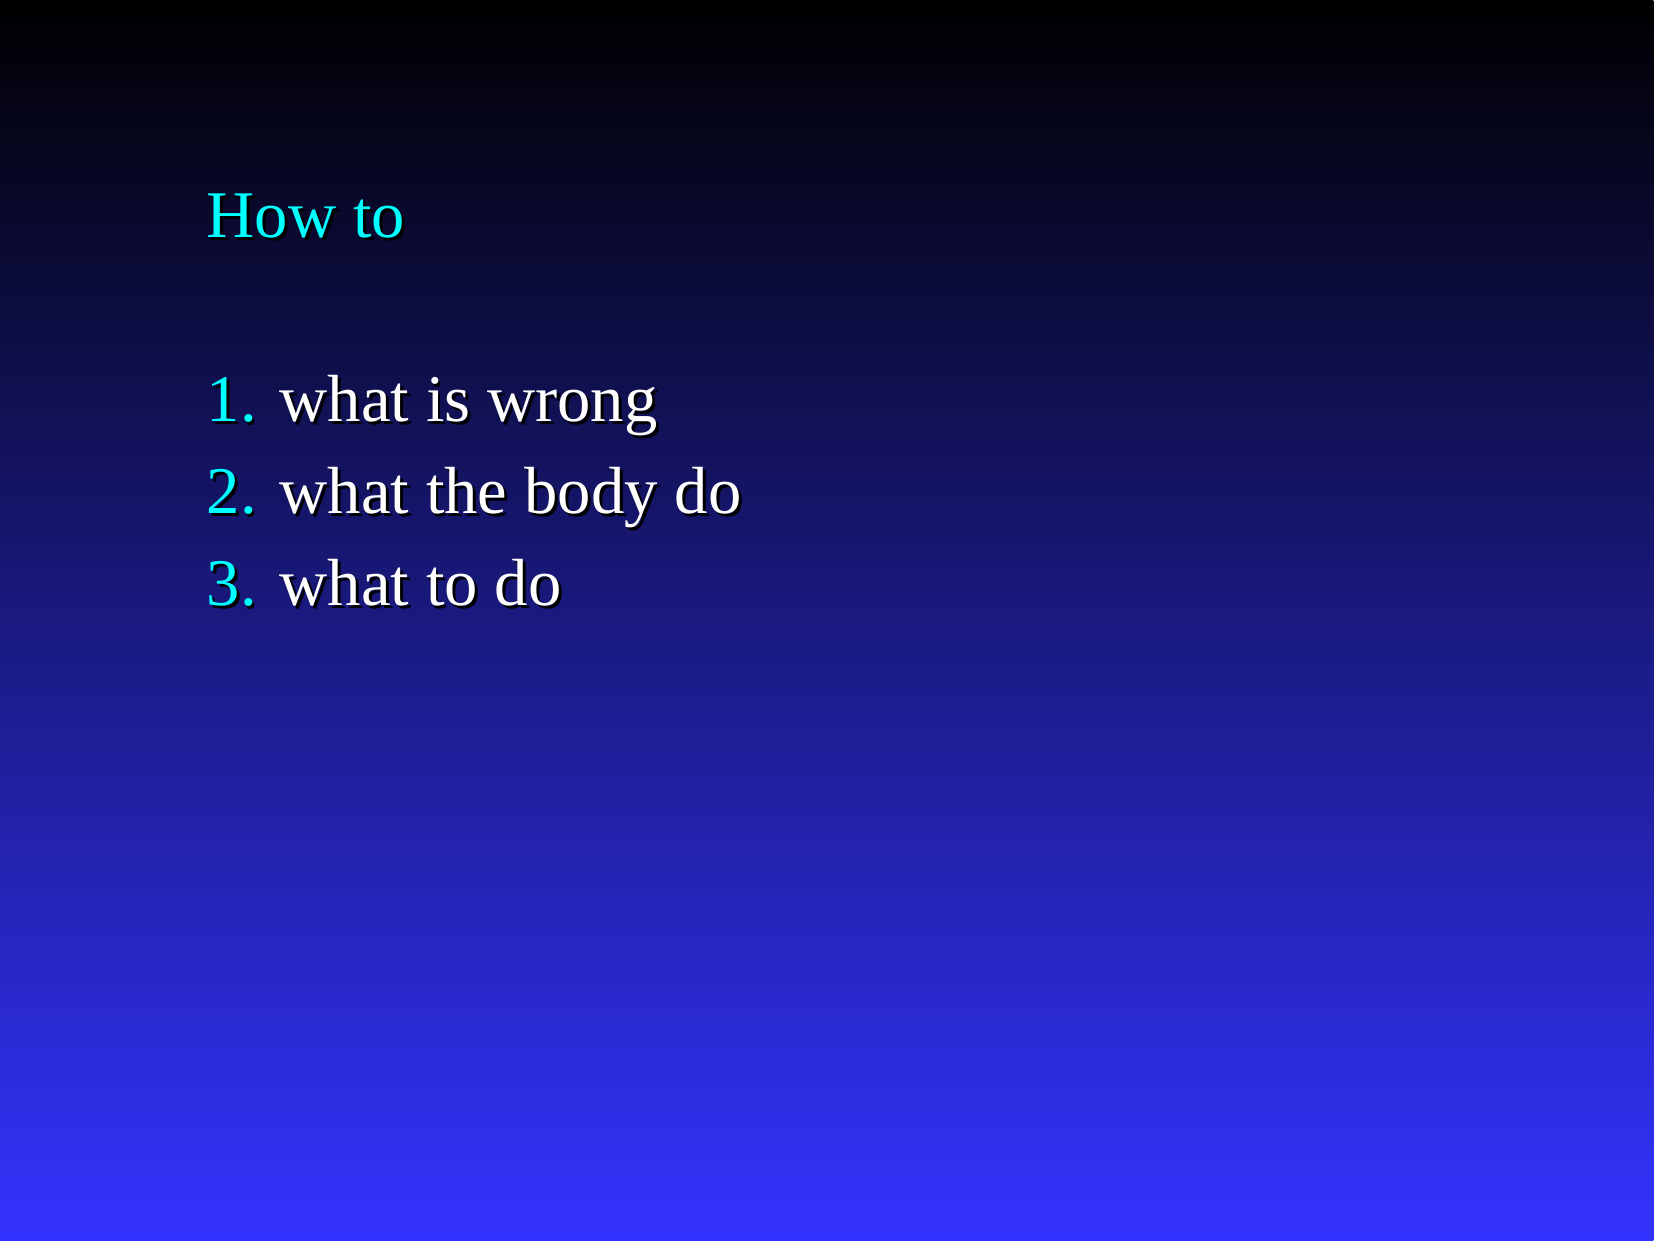

# How to
 what is wrong
 what the body do
 what to do